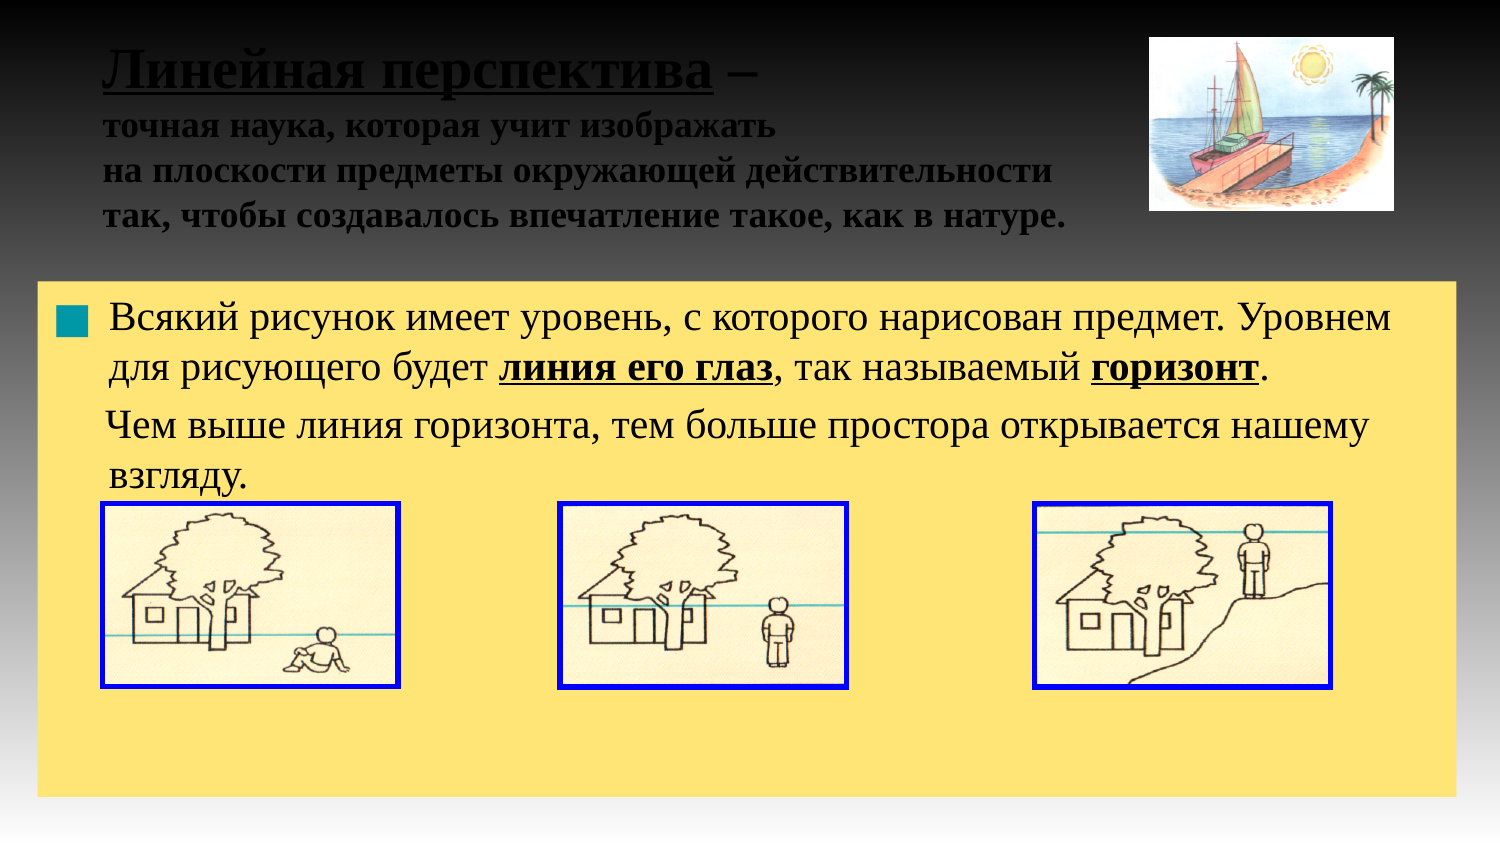

# Линейная перспектива – точная наука, которая учит изображать на плоскости предметы окружающей действительности так, чтобы создавалось впечатление такое, как в натуре.
Всякий рисунок имеет уровень, с которого нарисован предмет. Уровнем для рисующего будет линия его глаз, так называемый горизонт.
 Чем выше линия горизонта, тем больше простора открывается нашему взгляду.